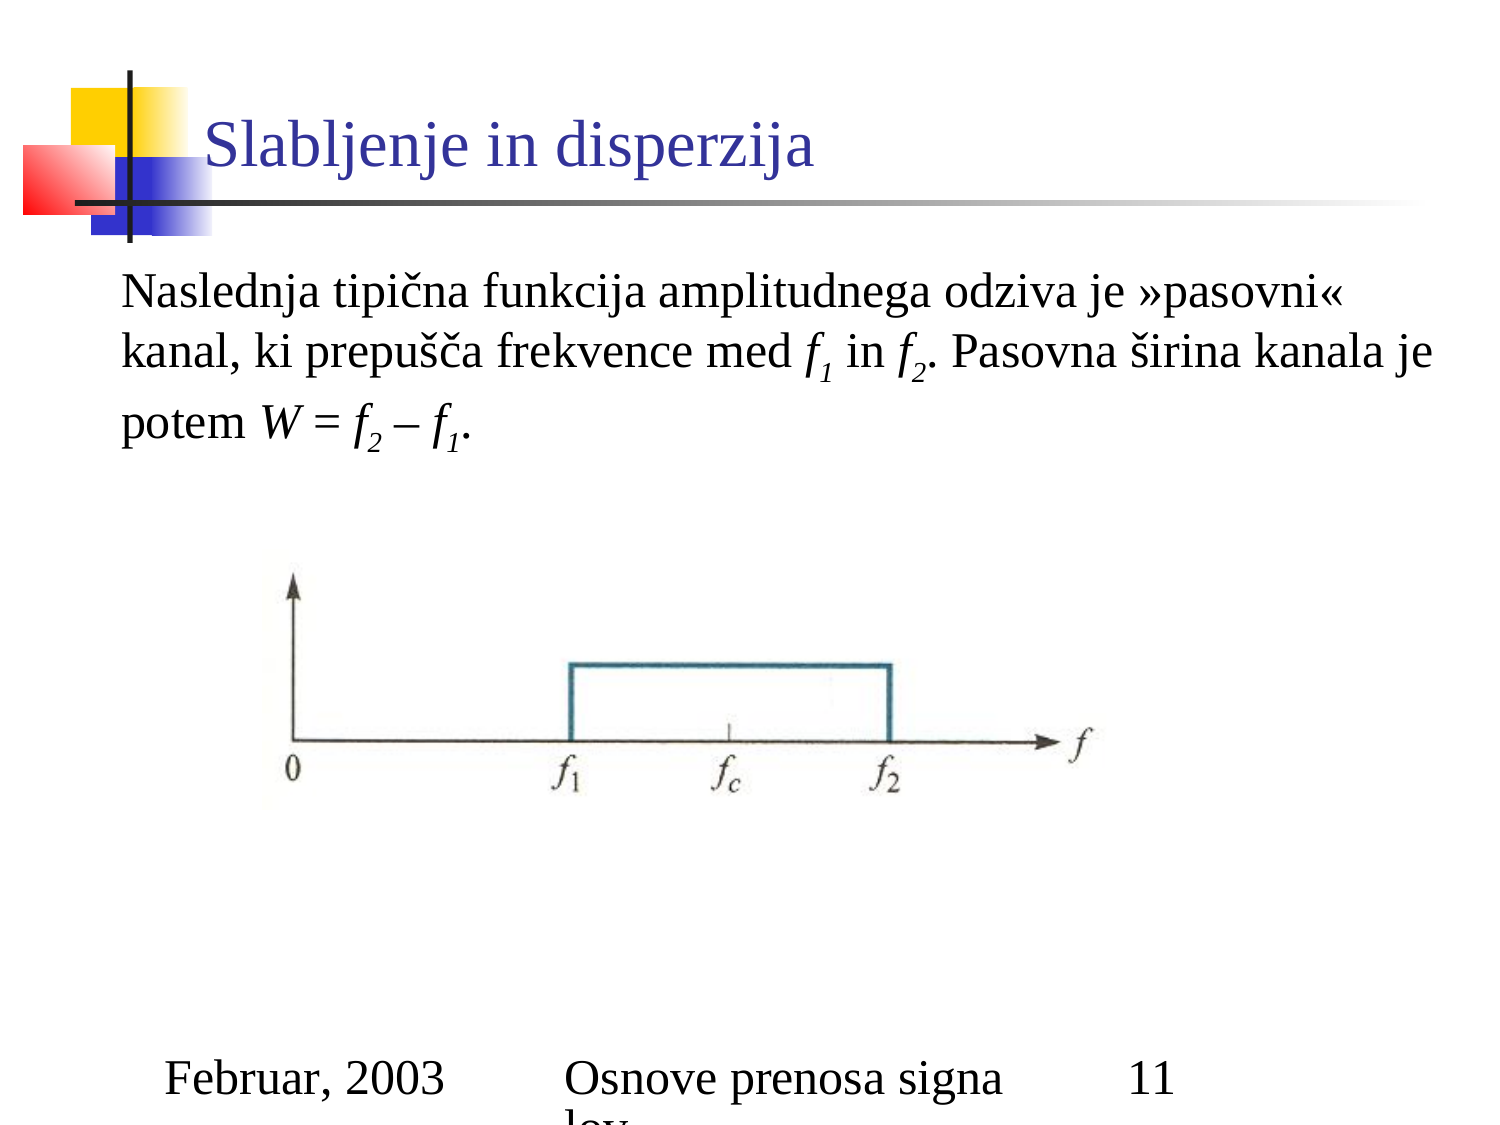

# Slabljenje in disperzija
	Naslednja tipična funkcija amplitudnega odziva je »pasovni« kanal, ki prepušča frekvence med f1 in f2. Pasovna širina kanala je potem W = f2 – f1.
Februar, 2003
Osnove prenosa signalov
11